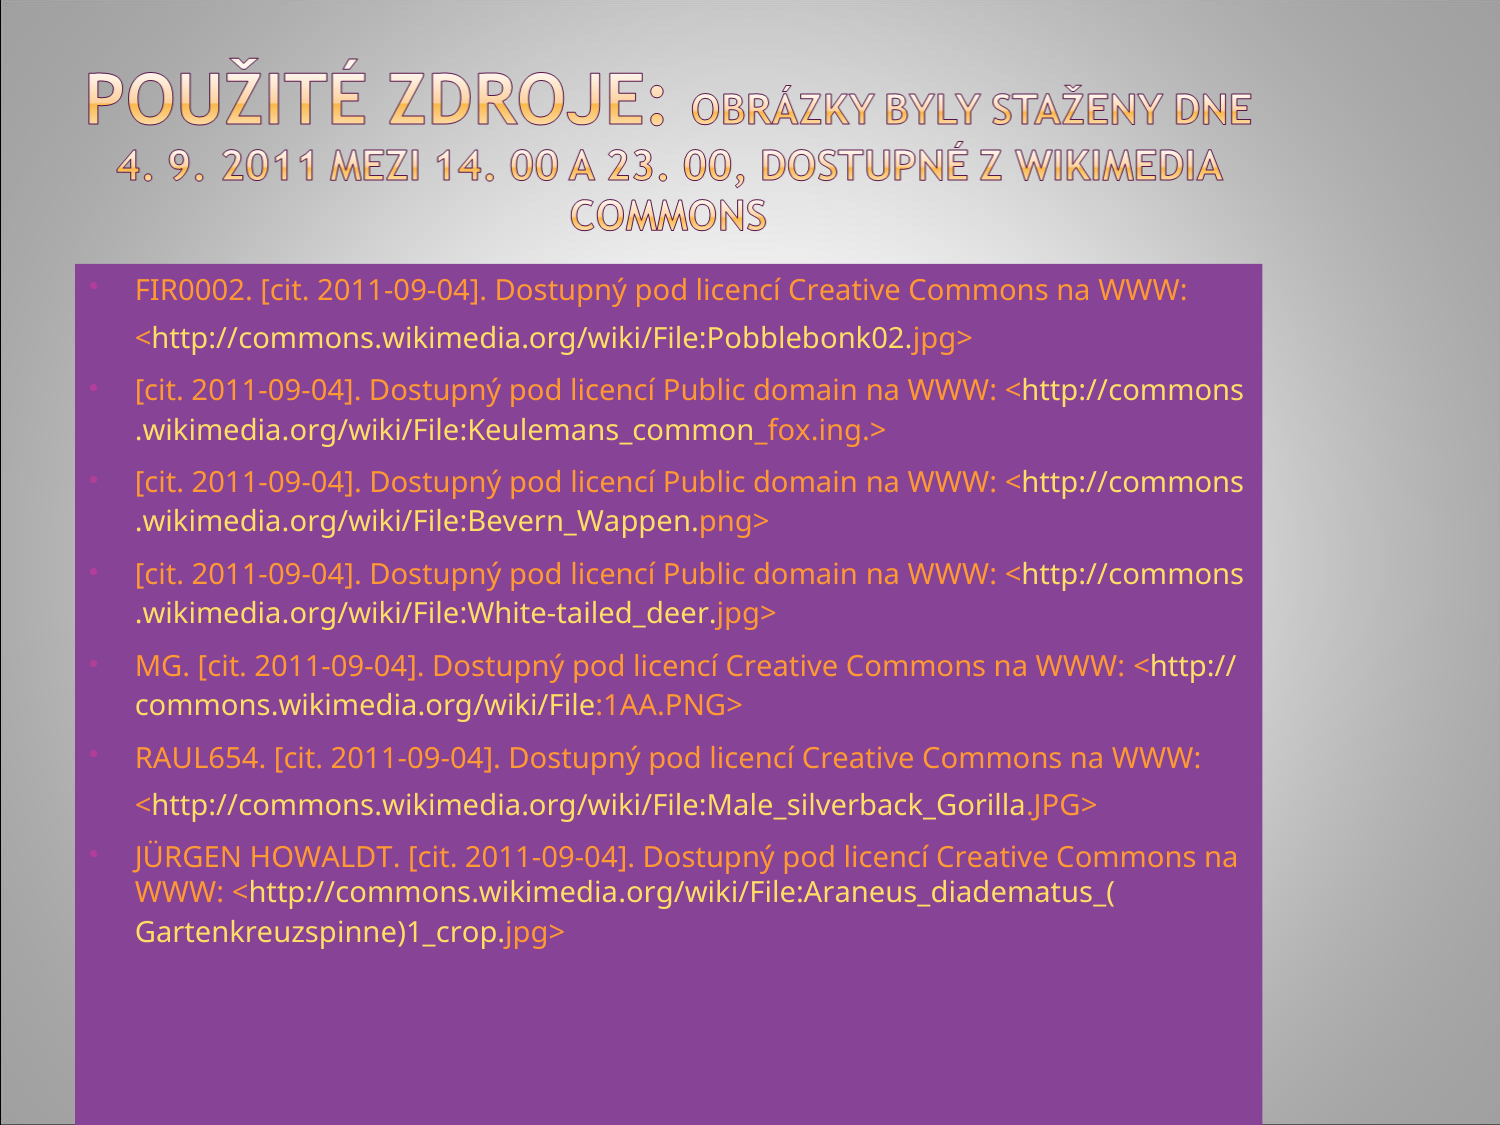

# FIR0002. [cit. 2011-09-04]. Dostupný pod licencí Creative Commons na WWW:
<http://commons.wikimedia.org/wiki/File:Pobblebonk02.jpg>
[cit. 2011-09-04]. Dostupný pod licencí Public domain na WWW: <http://commons.wikimedia.org/wiki/File:Keulemans_common_fox.ing.>
[cit. 2011-09-04]. Dostupný pod licencí Public domain na WWW: <http://commons.wikimedia.org/wiki/File:Bevern_Wappen.png>
[cit. 2011-09-04]. Dostupný pod licencí Public domain na WWW: <http://commons.wikimedia.org/wiki/File:White-tailed_deer.jpg>
MG. [cit. 2011-09-04]. Dostupný pod licencí Creative Commons na WWW: <http://commons.wikimedia.org/wiki/File:1AA.PNG>
RAUL654. [cit. 2011-09-04]. Dostupný pod licencí Creative Commons na WWW:
<http://commons.wikimedia.org/wiki/File:Male_silverback_Gorilla.JPG>
JÜRGEN HOWALDT. [cit. 2011-09-04]. Dostupný pod licencí Creative Commons na WWW: <http://commons.wikimedia.org/wiki/File:Araneus_diadematus_(Gartenkreuzspinne)1_crop.jpg>